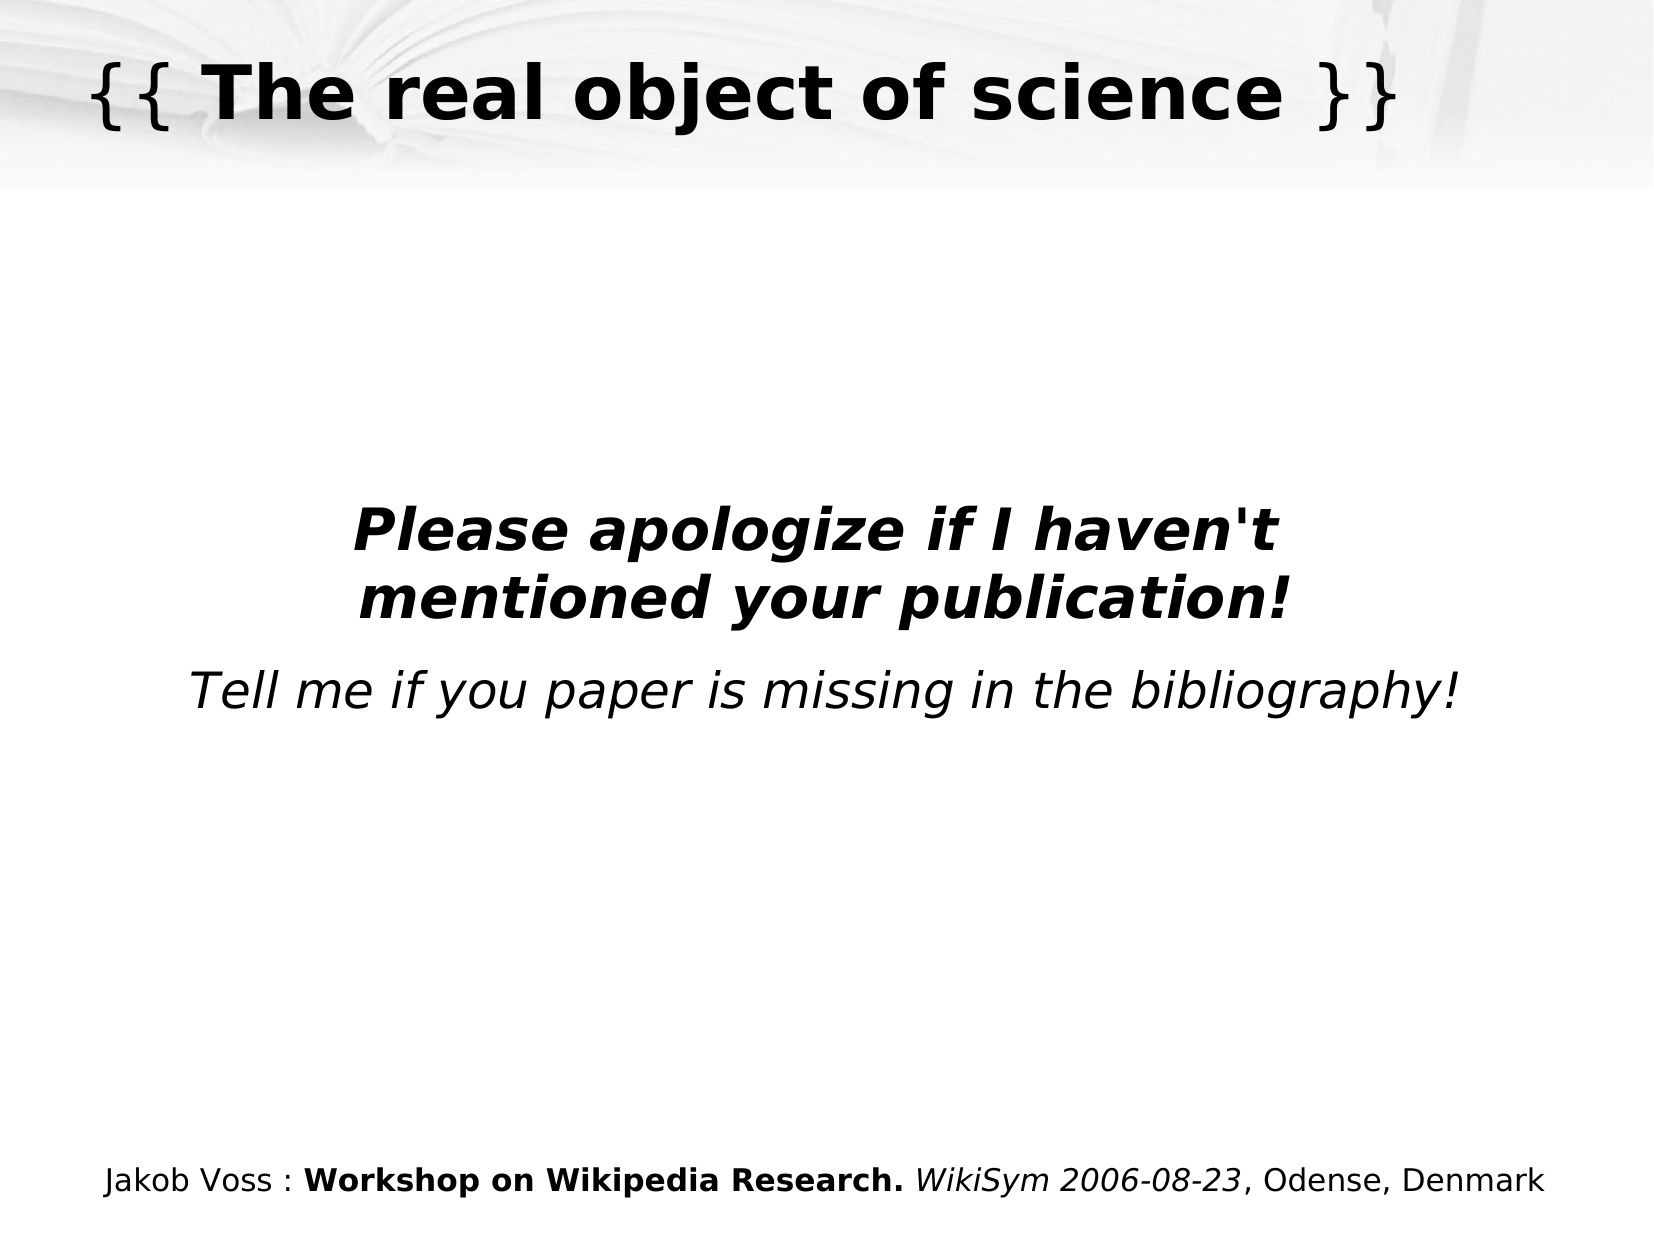

# {{ The real object of science }}
Please apologize if I haven't
mentioned your publication!
Tell me if you paper is missing in the bibliography!